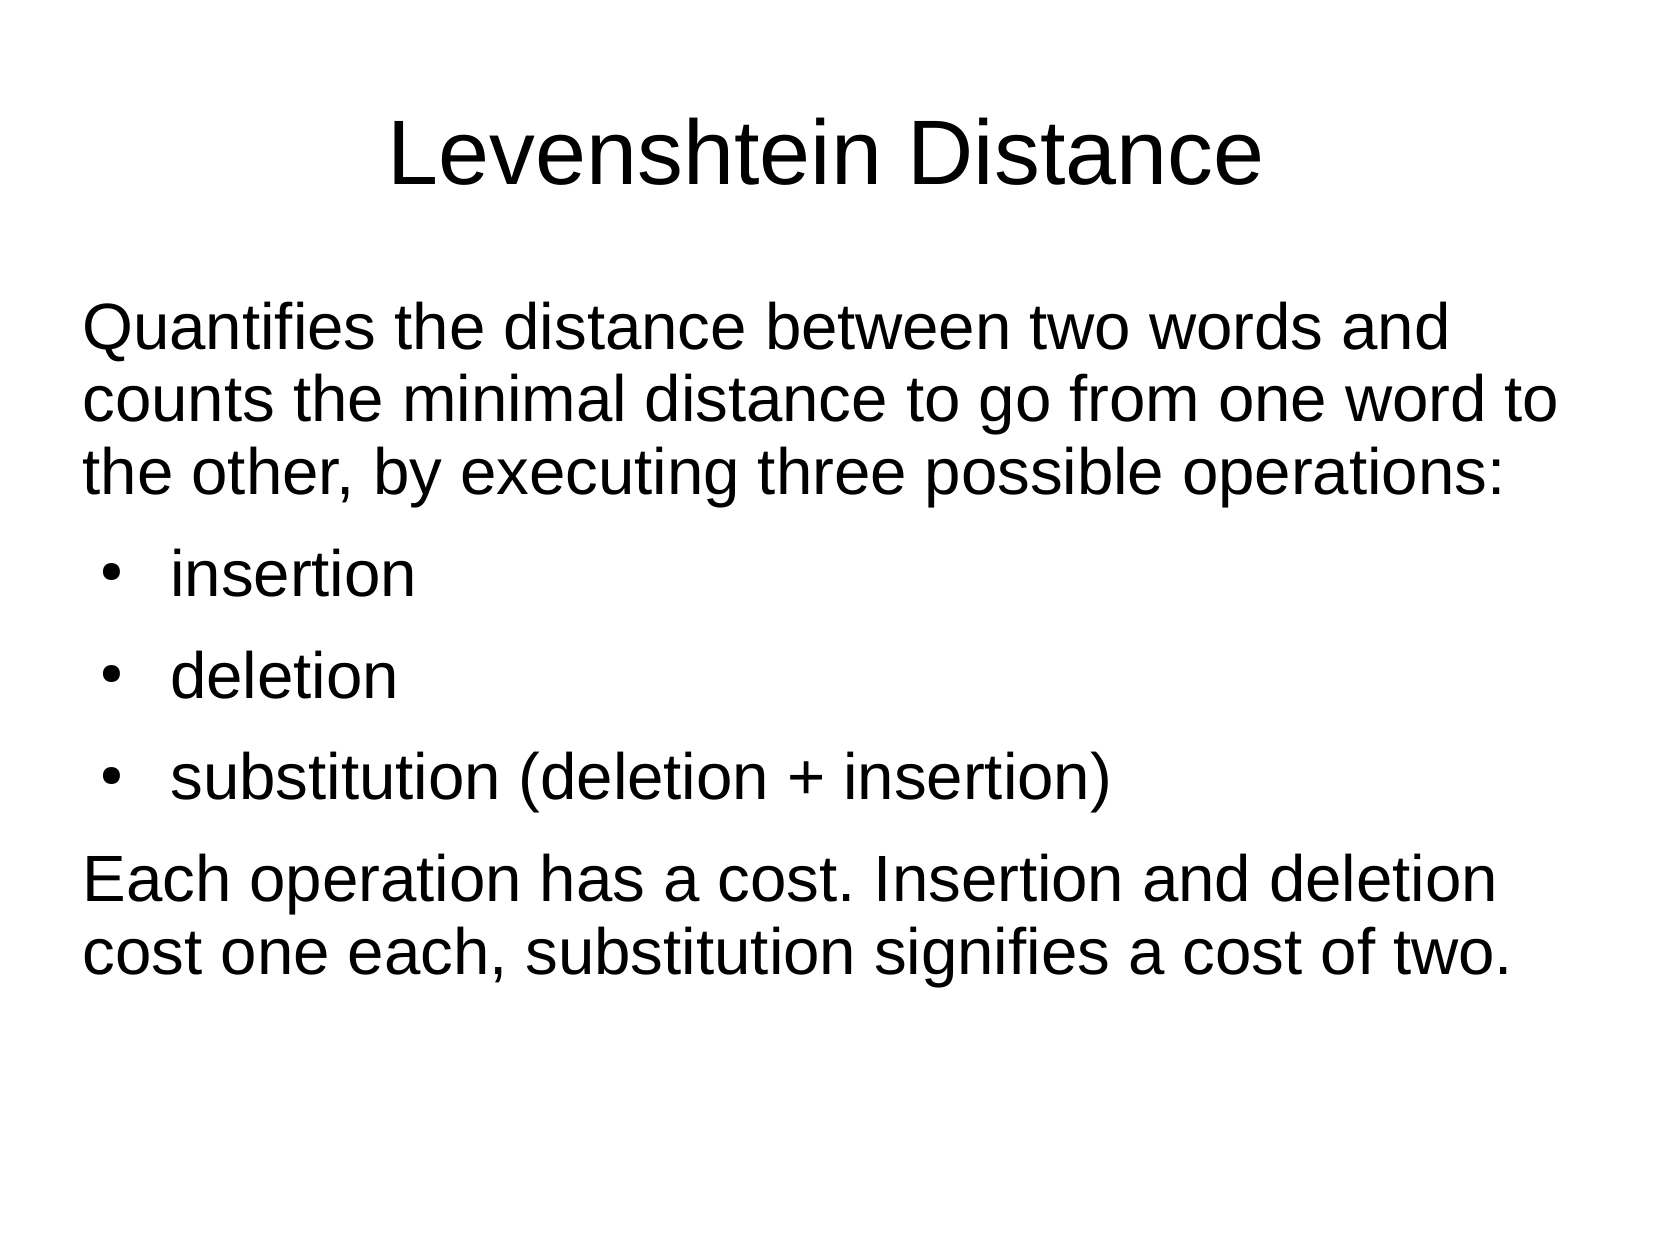

# Levenshtein Distance
Quantifies the distance between two words and counts the minimal distance to go from one word to the other, by executing three possible operations:
 insertion
 deletion
 substitution (deletion + insertion)
Each operation has a cost. Insertion and deletion cost one each, substitution signifies a cost of two.